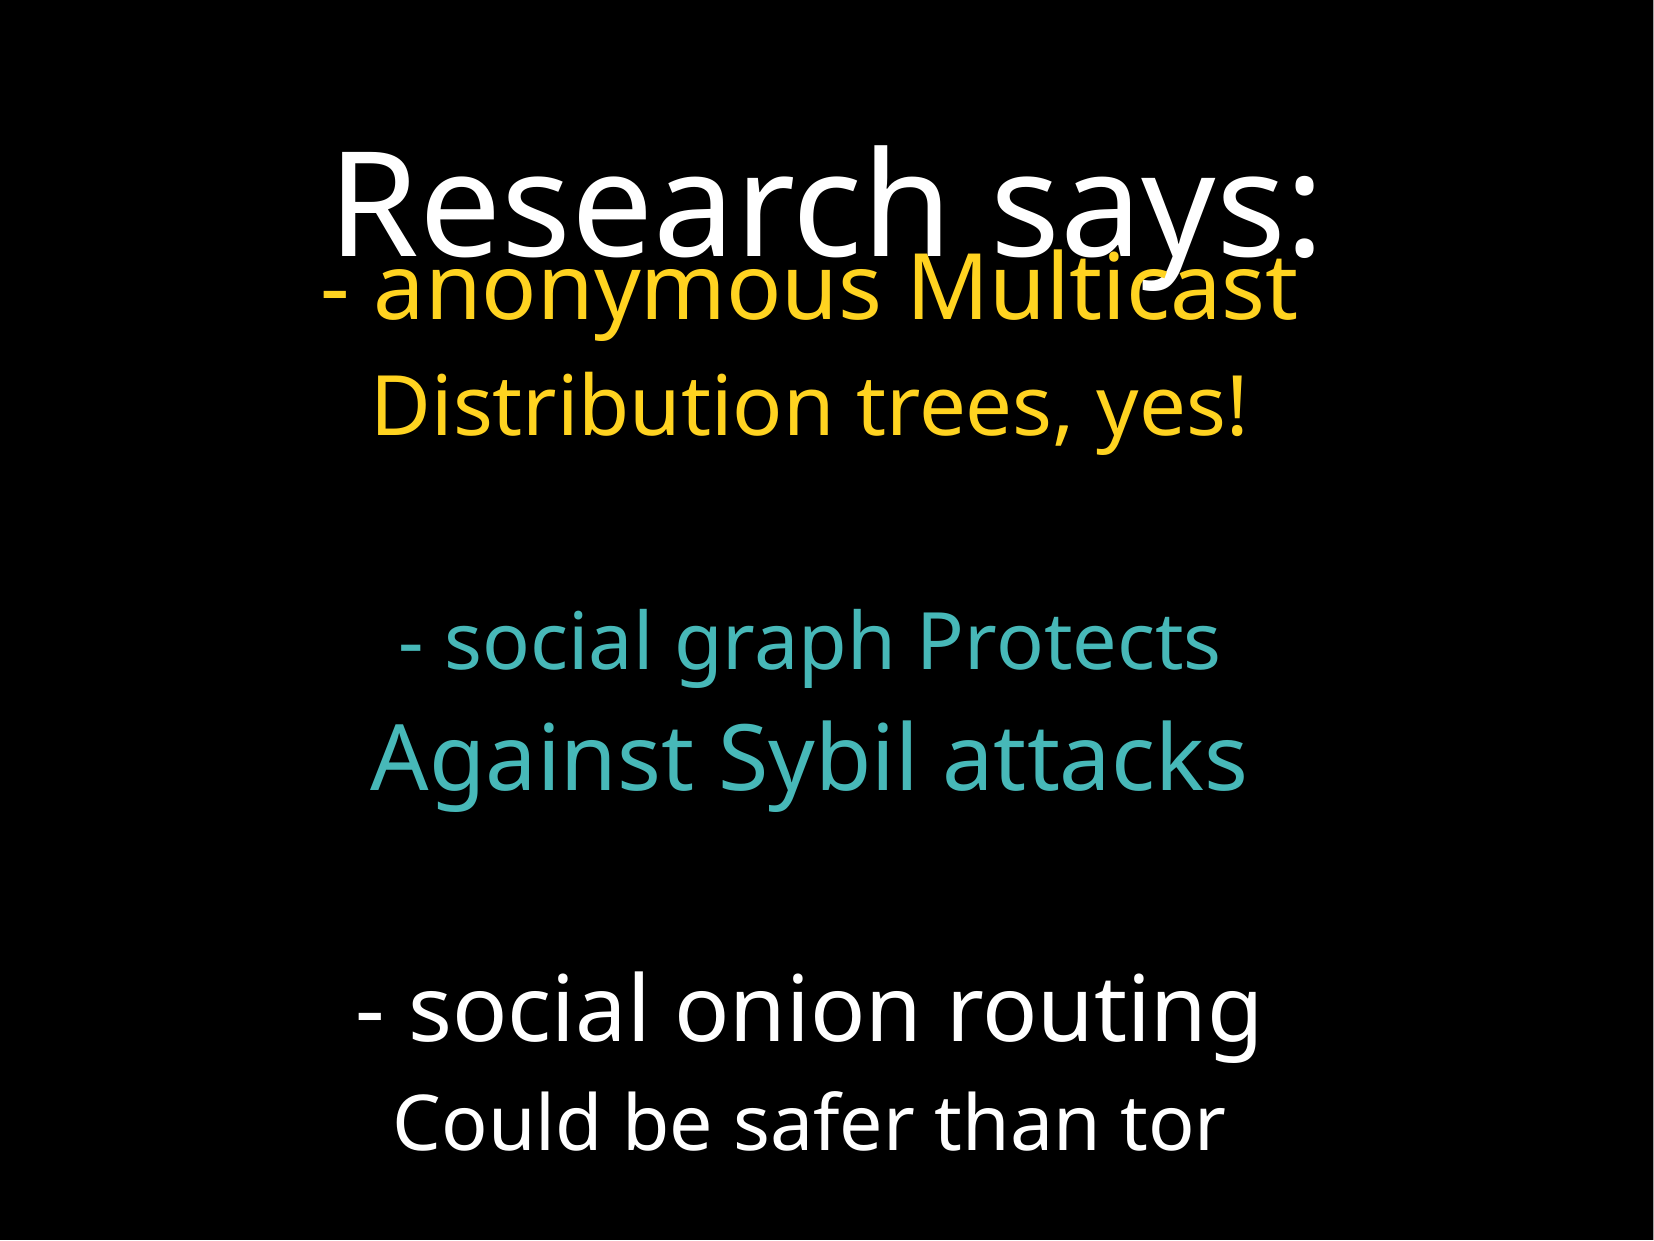

# Research says:
- anonymous Multicast
Distribution trees, yes!
- social graph Protects
Against Sybil attacks
- social onion routing
Could be safer than tor